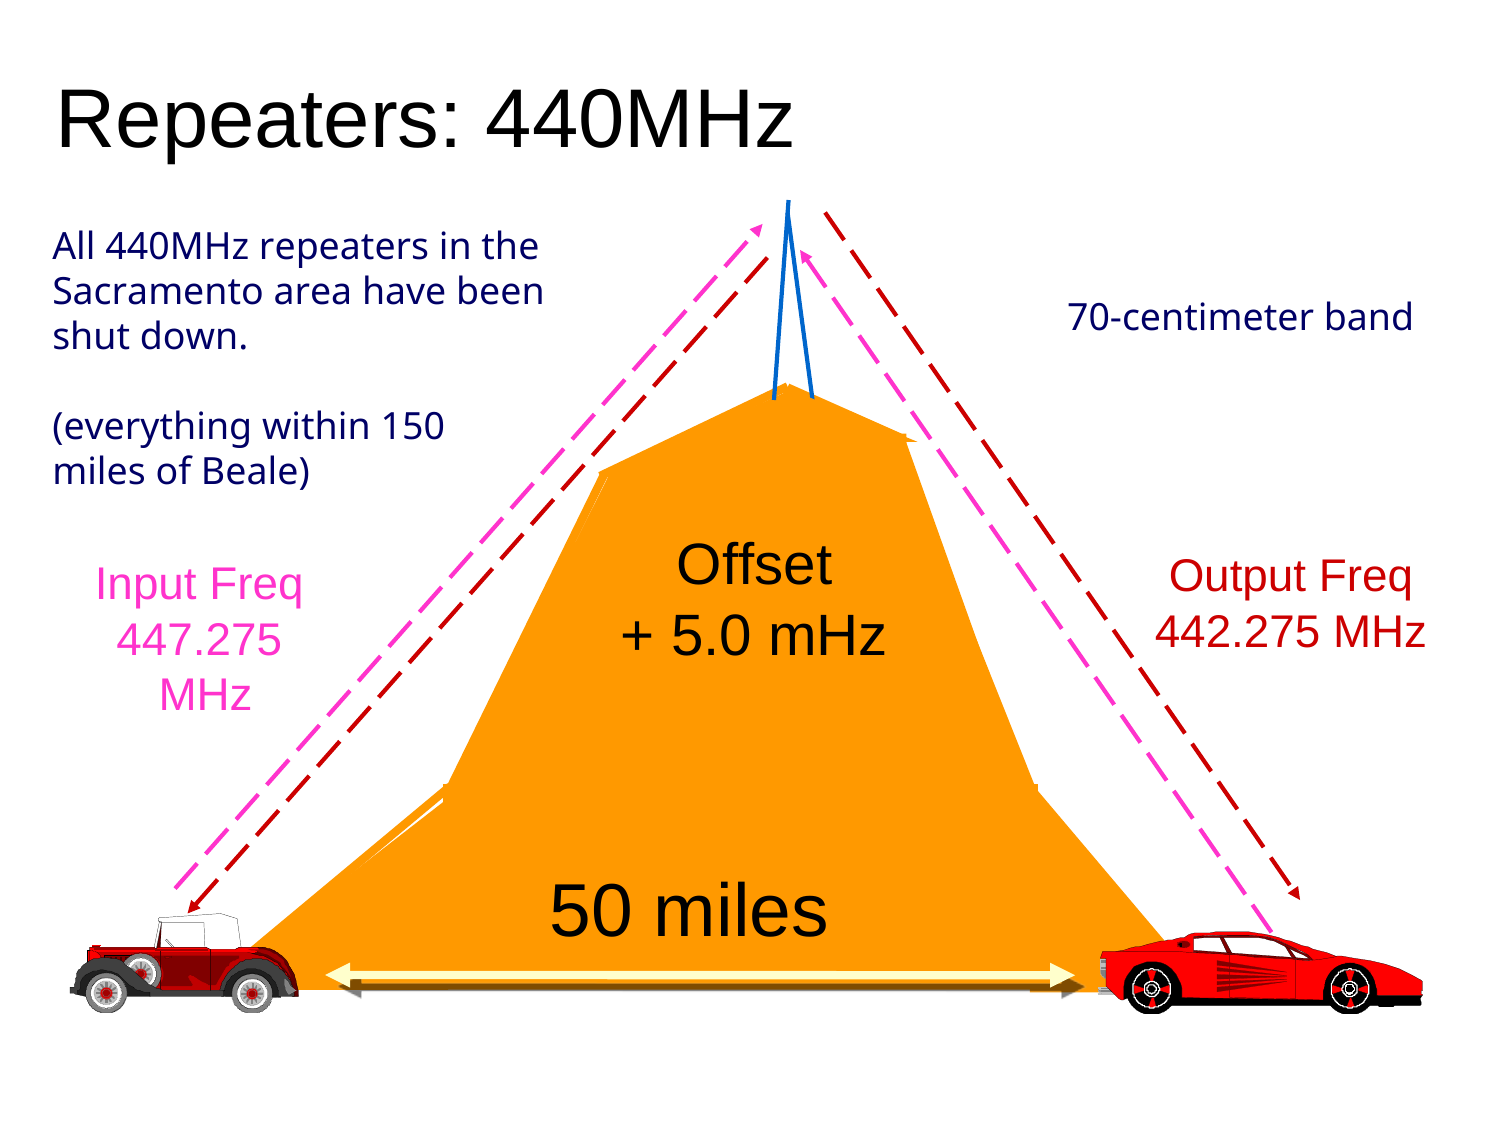

# Repeaters: 440MHz
All 440MHz repeaters in the
Sacramento area have been
shut down.
(everything within 150
miles of Beale)
70-centimeter band
Offset
+ 5.0 mHz
Output Freq
442.275 MHz
Input Freq
447.275
 MHz
50 miles